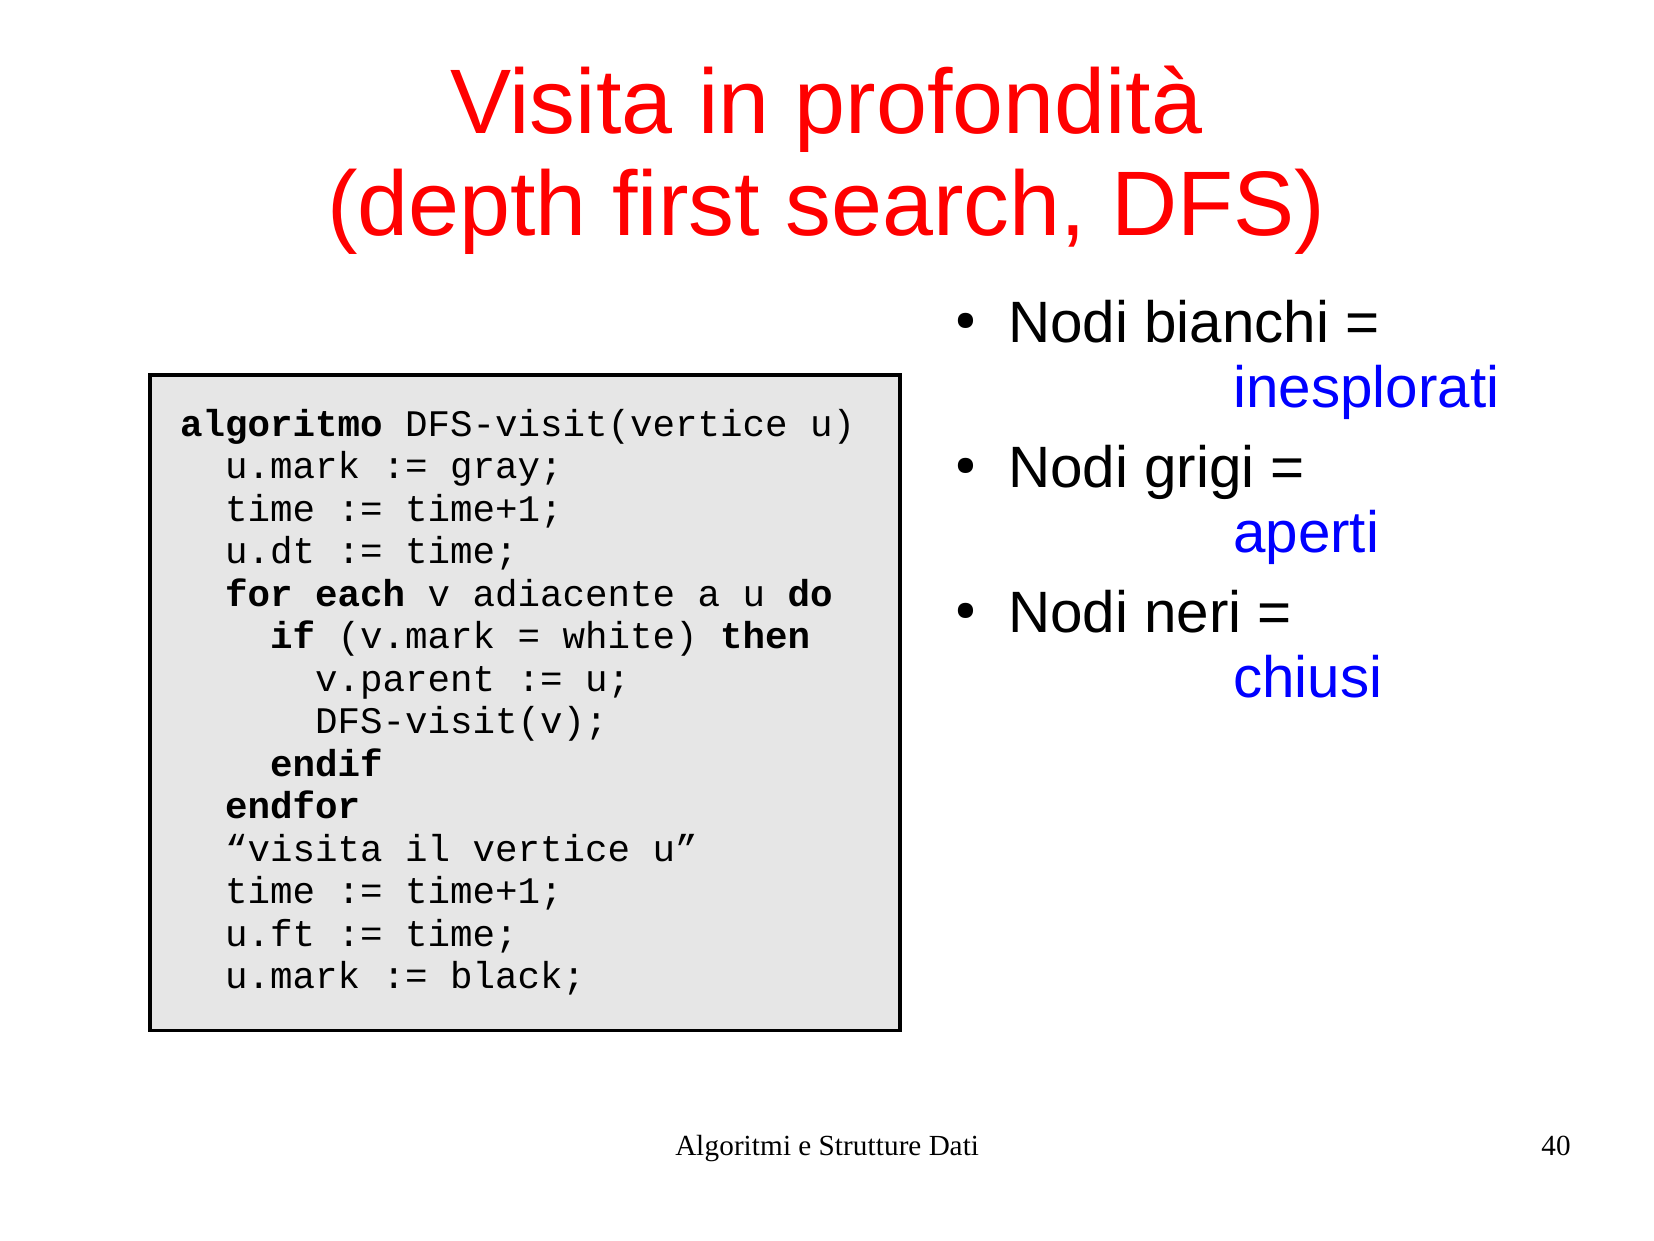

# Visita in profondità (depth first search, DFS)
Nodi bianchi = 					inesplorati
Nodi grigi =
			aperti
Nodi neri =
			chiusi
algoritmo DFS-visit(vertice u)
 u.mark := gray;
 time := time+1;
 u.dt := time;
 for each v adiacente a u do
 if (v.mark = white) then
 v.parent := u;
 DFS-visit(v);
 endif
 endfor
 “visita il vertice u”
 time := time+1;
 u.ft := time;
 u.mark := black;
Algoritmi e Strutture Dati
40